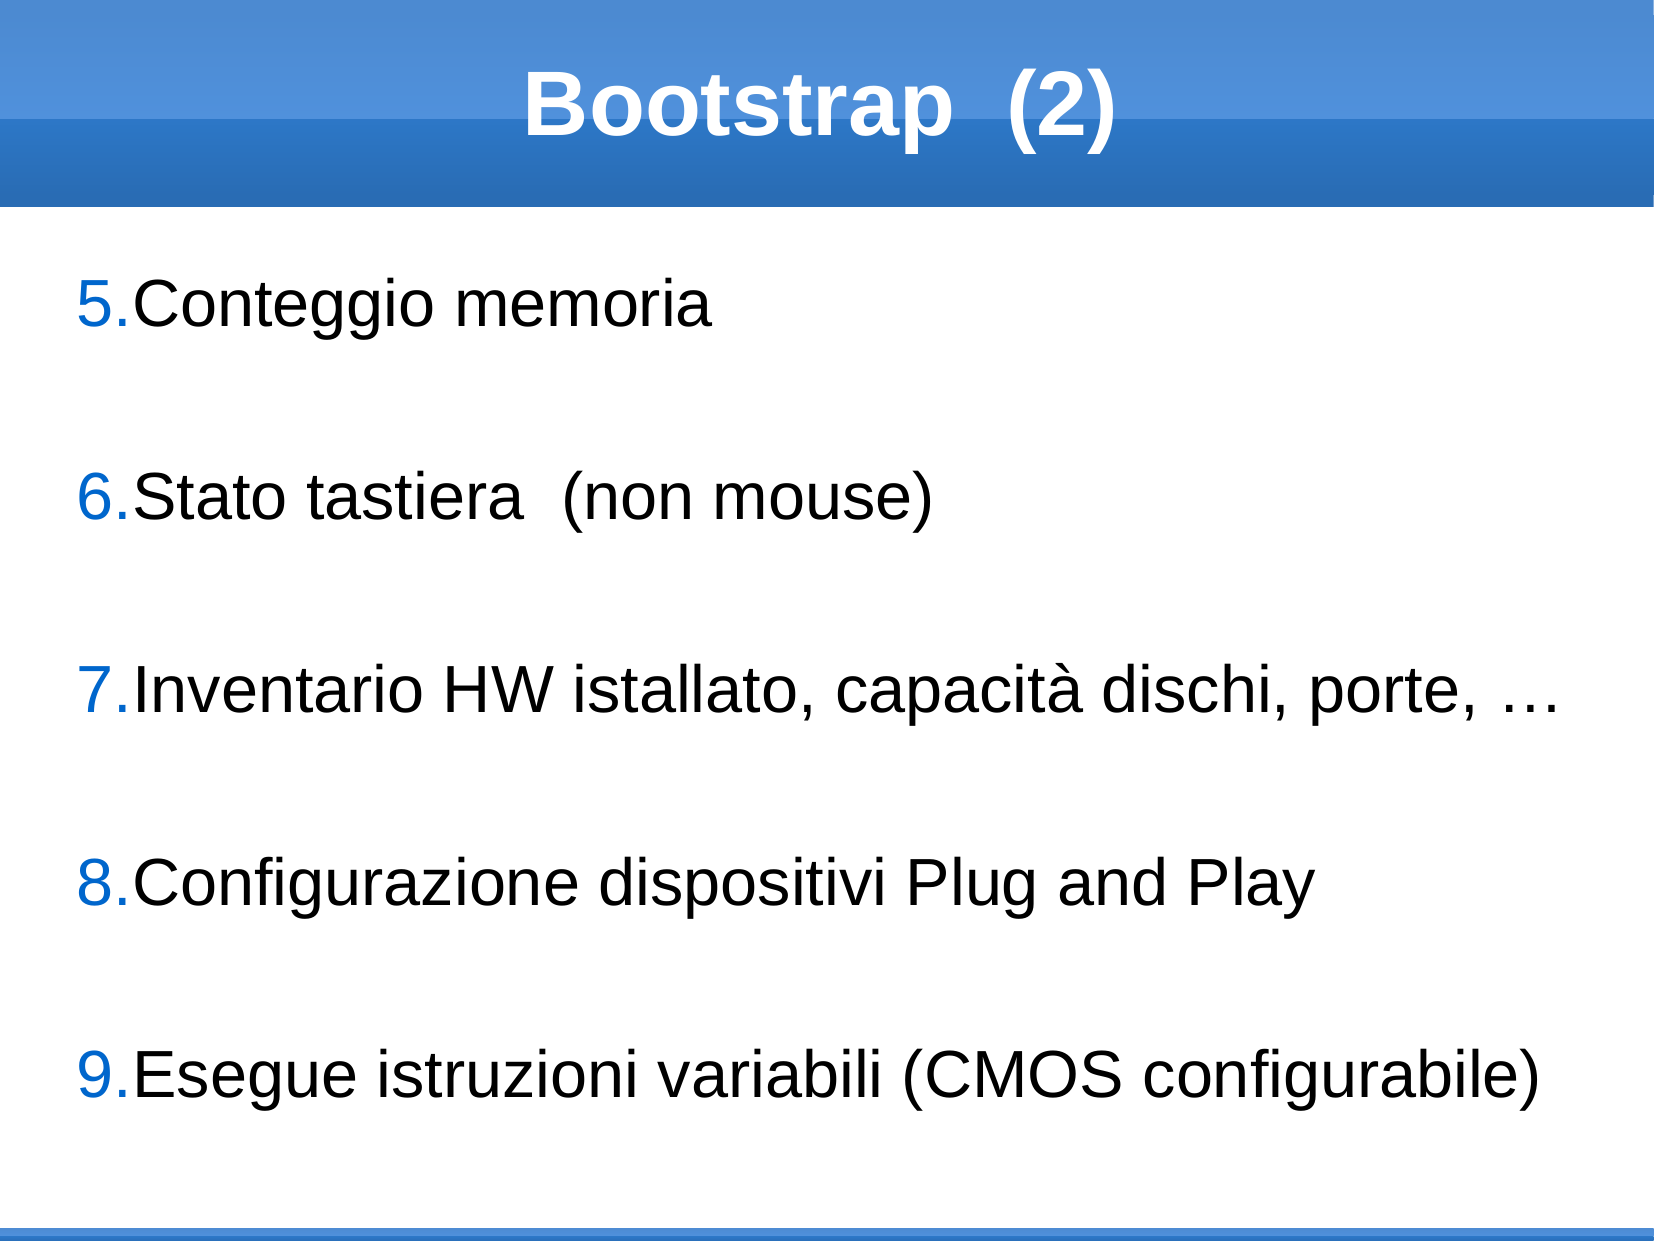

# Bootstrap (2)
Conteggio memoria
Stato tastiera (non mouse)
Inventario HW istallato, capacità dischi, porte, …
Configurazione dispositivi Plug and Play
Esegue istruzioni variabili (CMOS configurabile)